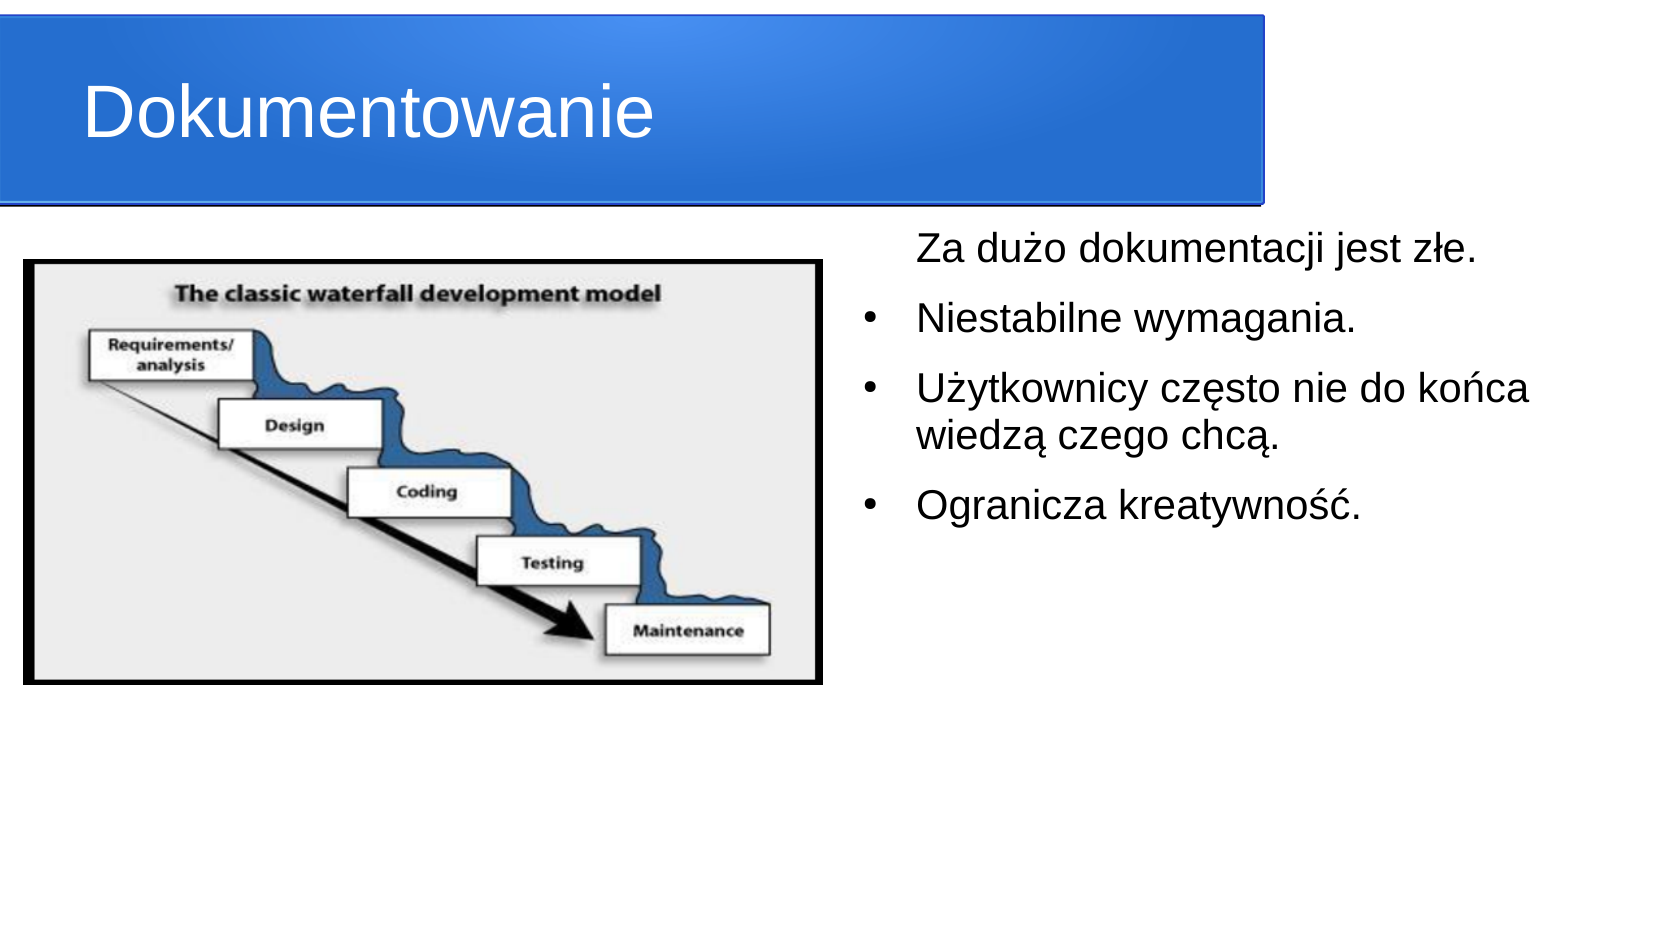

# Dokumentowanie
Za dużo dokumentacji jest złe.
Niestabilne wymagania.
Użytkownicy często nie do końca wiedzą czego chcą.
Ogranicza kreatywność.